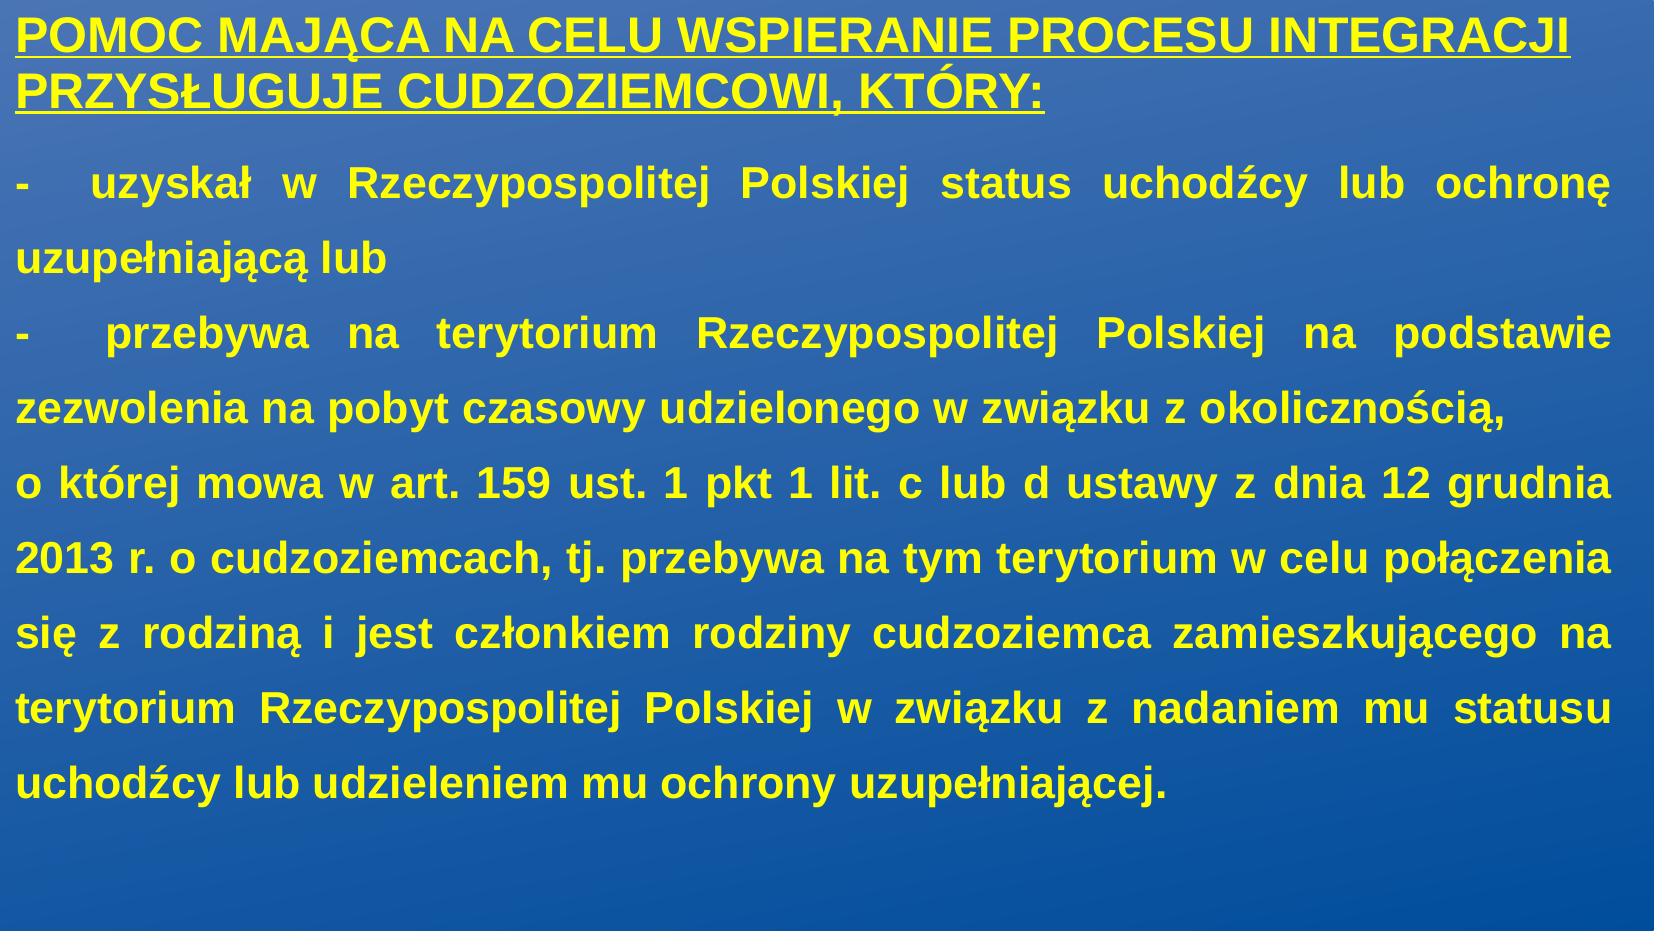

POMOC MAJĄCA NA CELU WSPIERANIE PROCESU INTEGRACJI PRZYSŁUGUJE CUDZOZIEMCOWI, KTÓRY:
- uzyskał w Rzeczypospolitej Polskiej status uchodźcy lub ochronę uzupełniającą lub
- przebywa na terytorium Rzeczypospolitej Polskiej na podstawie zezwolenia na pobyt czasowy udzielonego w związku z okolicznością, o której mowa w art. 159 ust. 1 pkt 1 lit. c lub d ustawy z dnia 12 grudnia 2013 r. o cudzoziemcach, tj. przebywa na tym terytorium w celu połączenia się z rodziną i jest członkiem rodziny cudzoziemca zamieszkującego na terytorium Rzeczypospolitej Polskiej w związku z nadaniem mu statusu uchodźcy lub udzieleniem mu ochrony uzupełniającej.